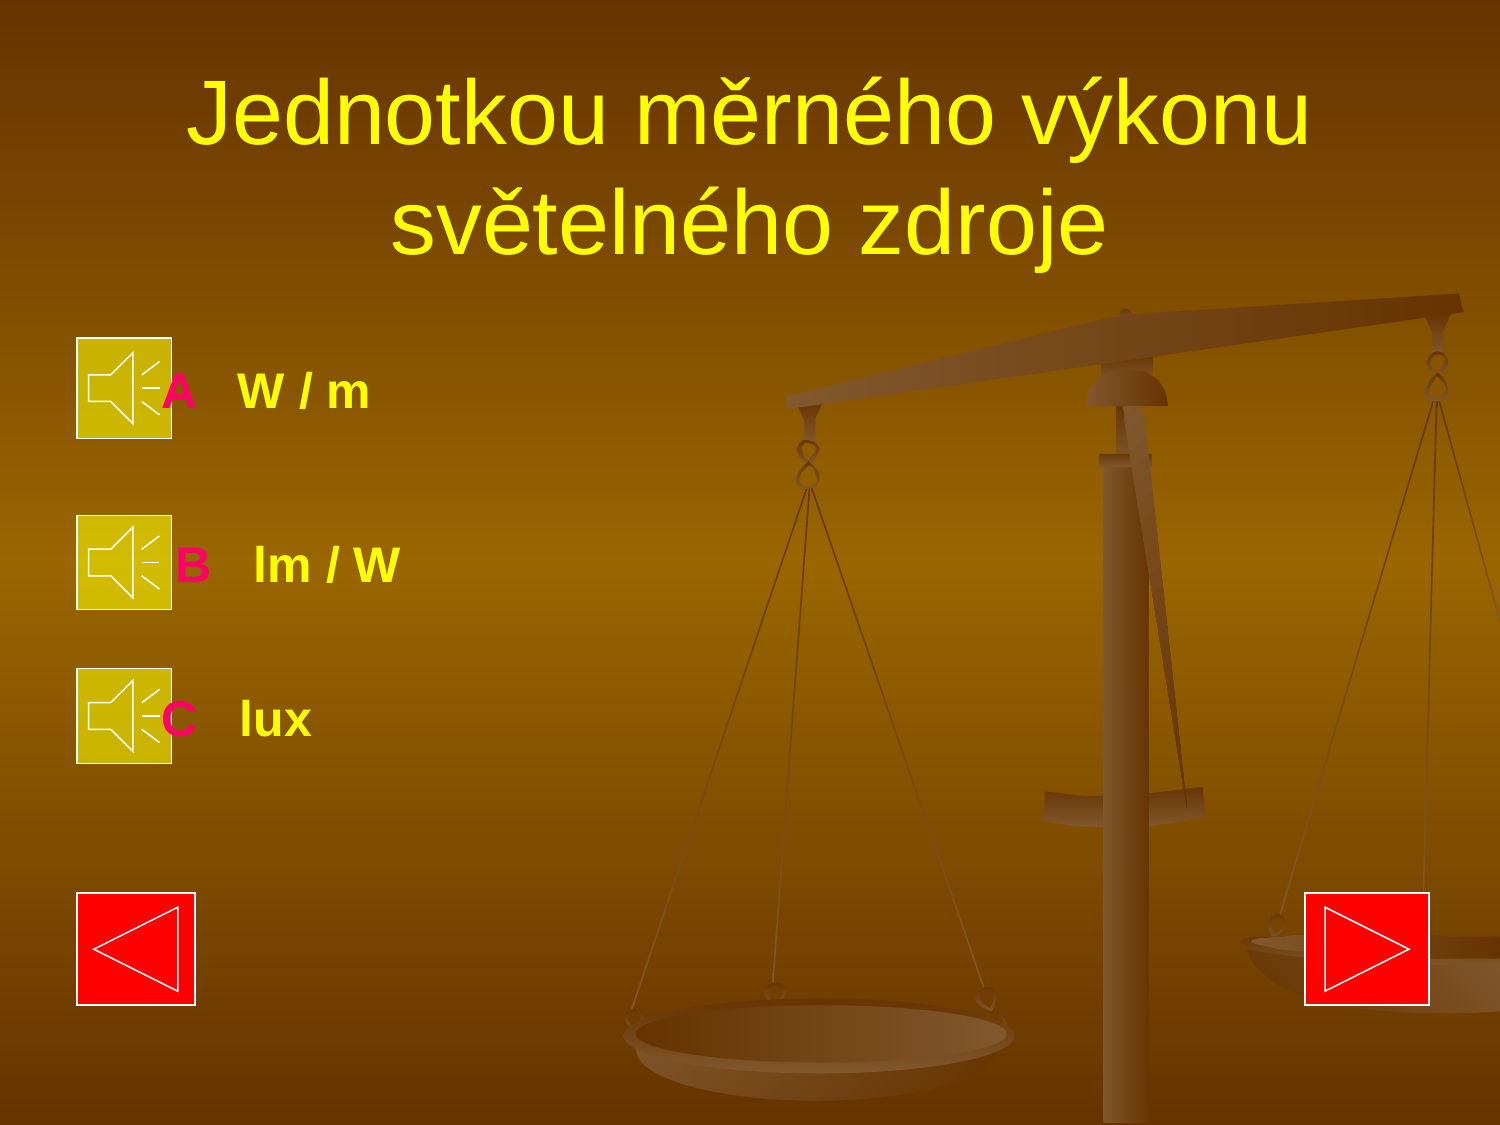

# Jednotkou měrného výkonu světelného zdroje
 A W / m
 B lm / W
 C lux